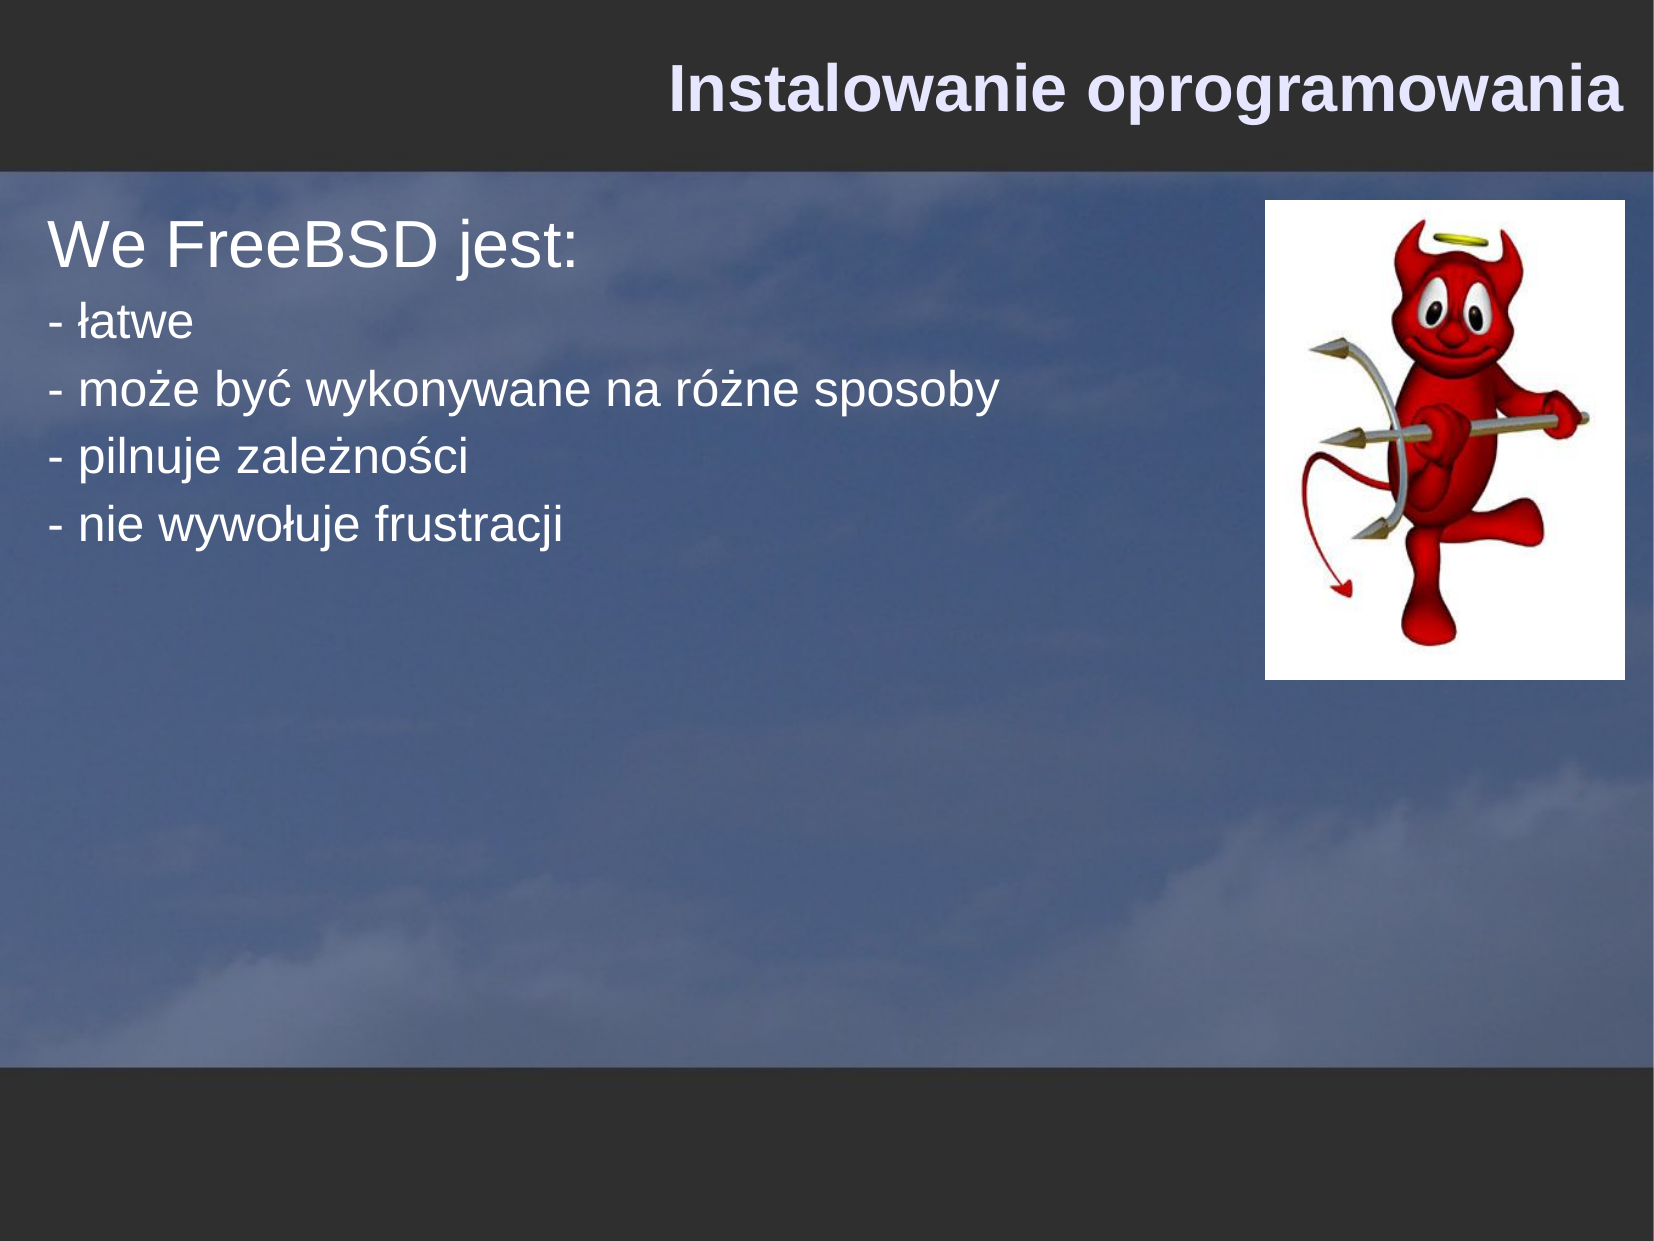

# Instalowanie oprogramowania
We FreeBSD jest:
- łatwe
- może być wykonywane na różne sposoby
- pilnuje zależności
- nie wywołuje frustracji